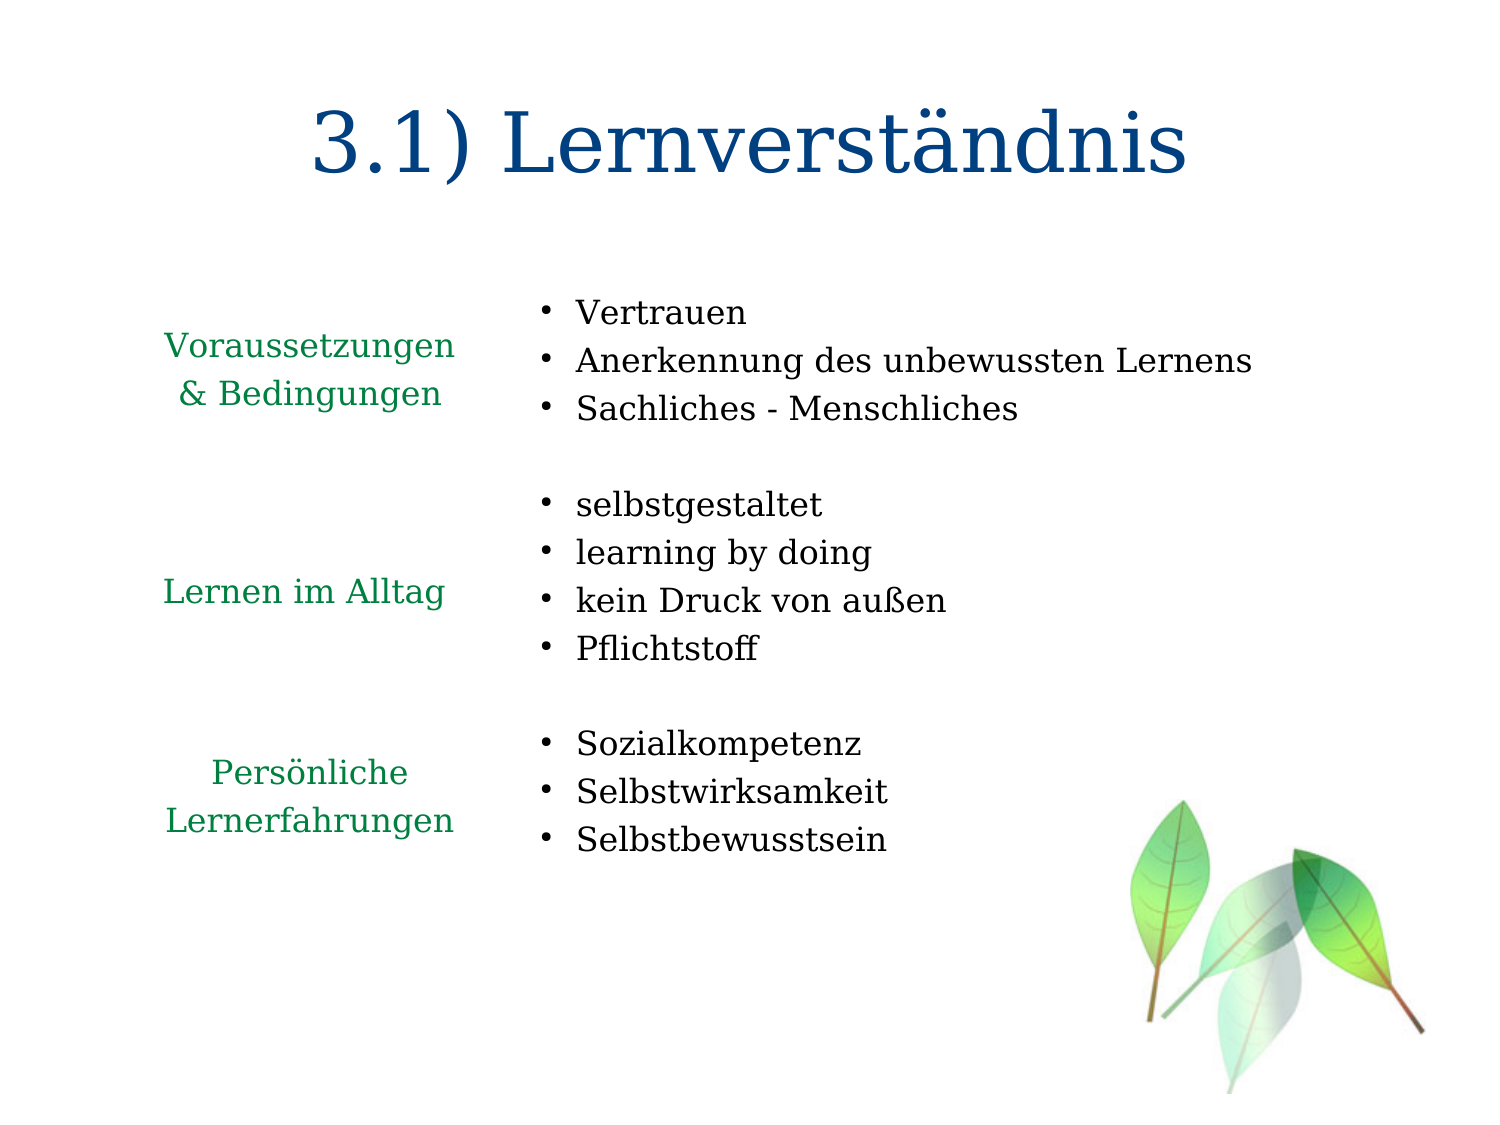

# 3.1) Lernverständnis
Vertrauen
Anerkennung des unbewussten Lernens
Sachliches - Menschliches
selbstgestaltet
learning by doing
kein Druck von außen
Pflichtstoff
Sozialkompetenz
Selbstwirksamkeit
Selbstbewusstsein
Voraussetzungen & Bedingungen
Lernen im Alltag
Persönliche Lernerfahrungen